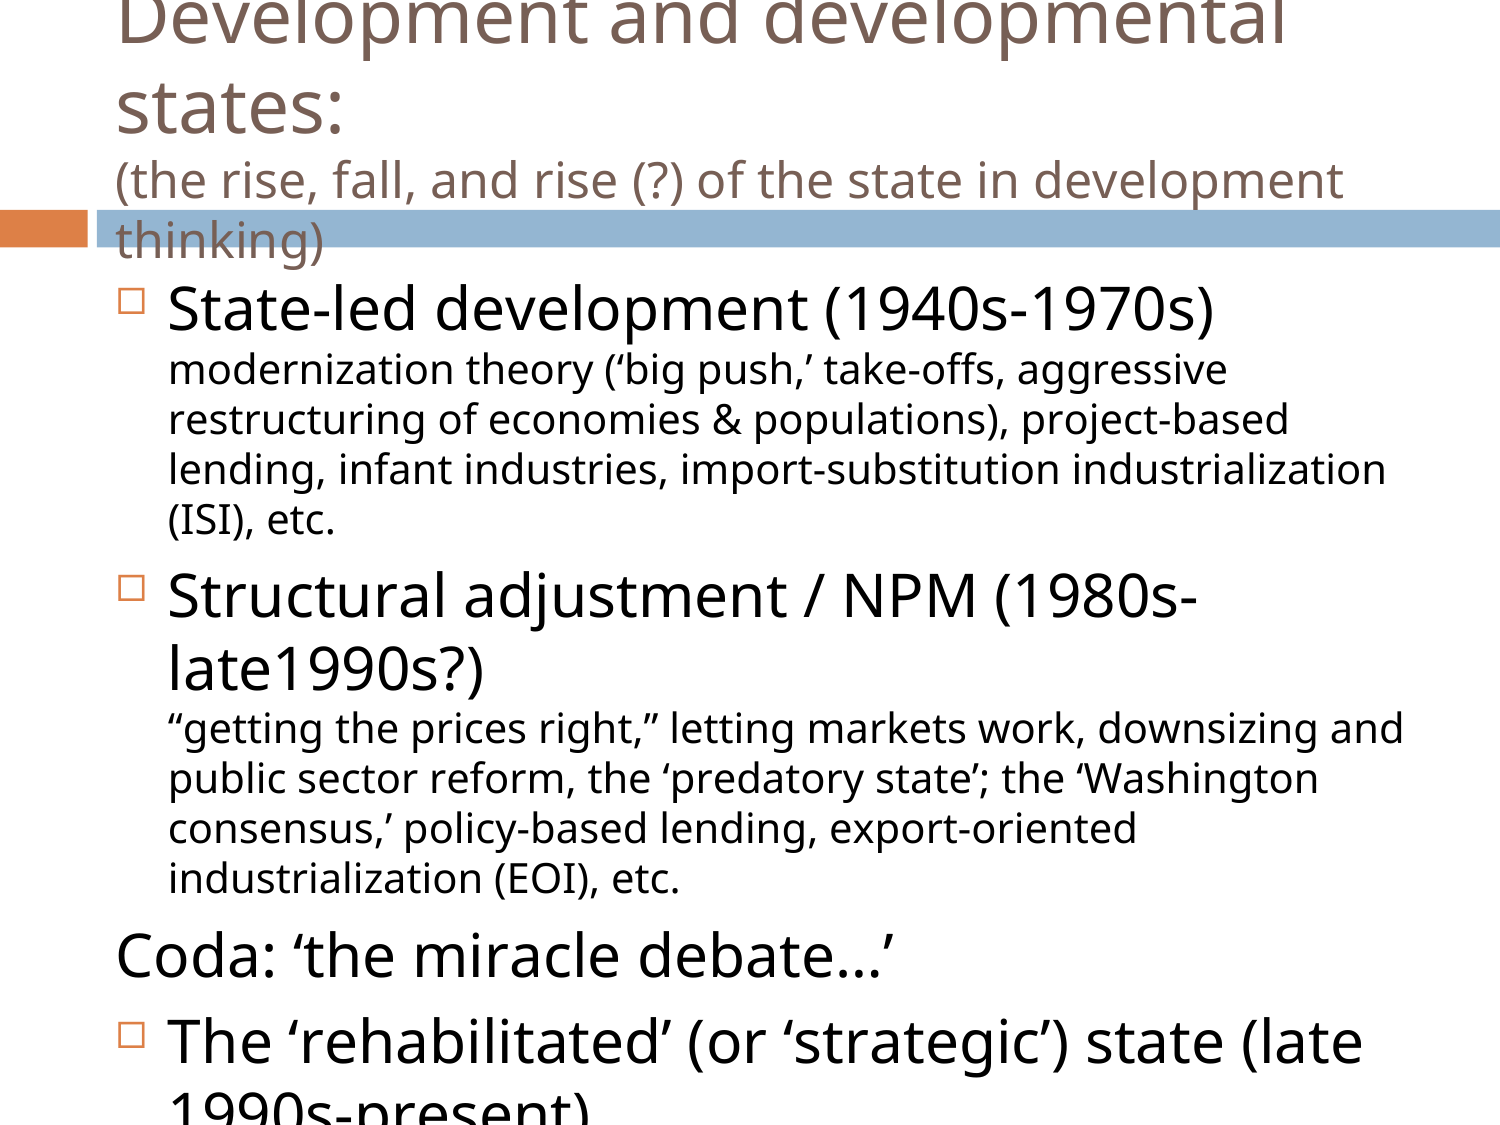

# Development and developmental states: (the rise, fall, and rise (?) of the state in development thinking)
State-led development (1940s-1970s)
modernization theory (‘big push,’ take-offs, aggressive restructuring of economies & populations), project-based lending, infant industries, import-substitution industrialization (ISI), etc.
Structural adjustment / NPM (1980s-late1990s?)
“getting the prices right,” letting markets work, downsizing and public sector reform, the ‘predatory state’; the ‘Washington consensus,’ policy-based lending, export-oriented industrialization (EOI), etc.
Coda: ‘the miracle debate…’
The ‘rehabilitated’ (or ‘strategic’) state (late 1990s-present)
good governance, rights-based development (‘development as freedom), institutional conditions for growth, basic services and safety nets, etc.